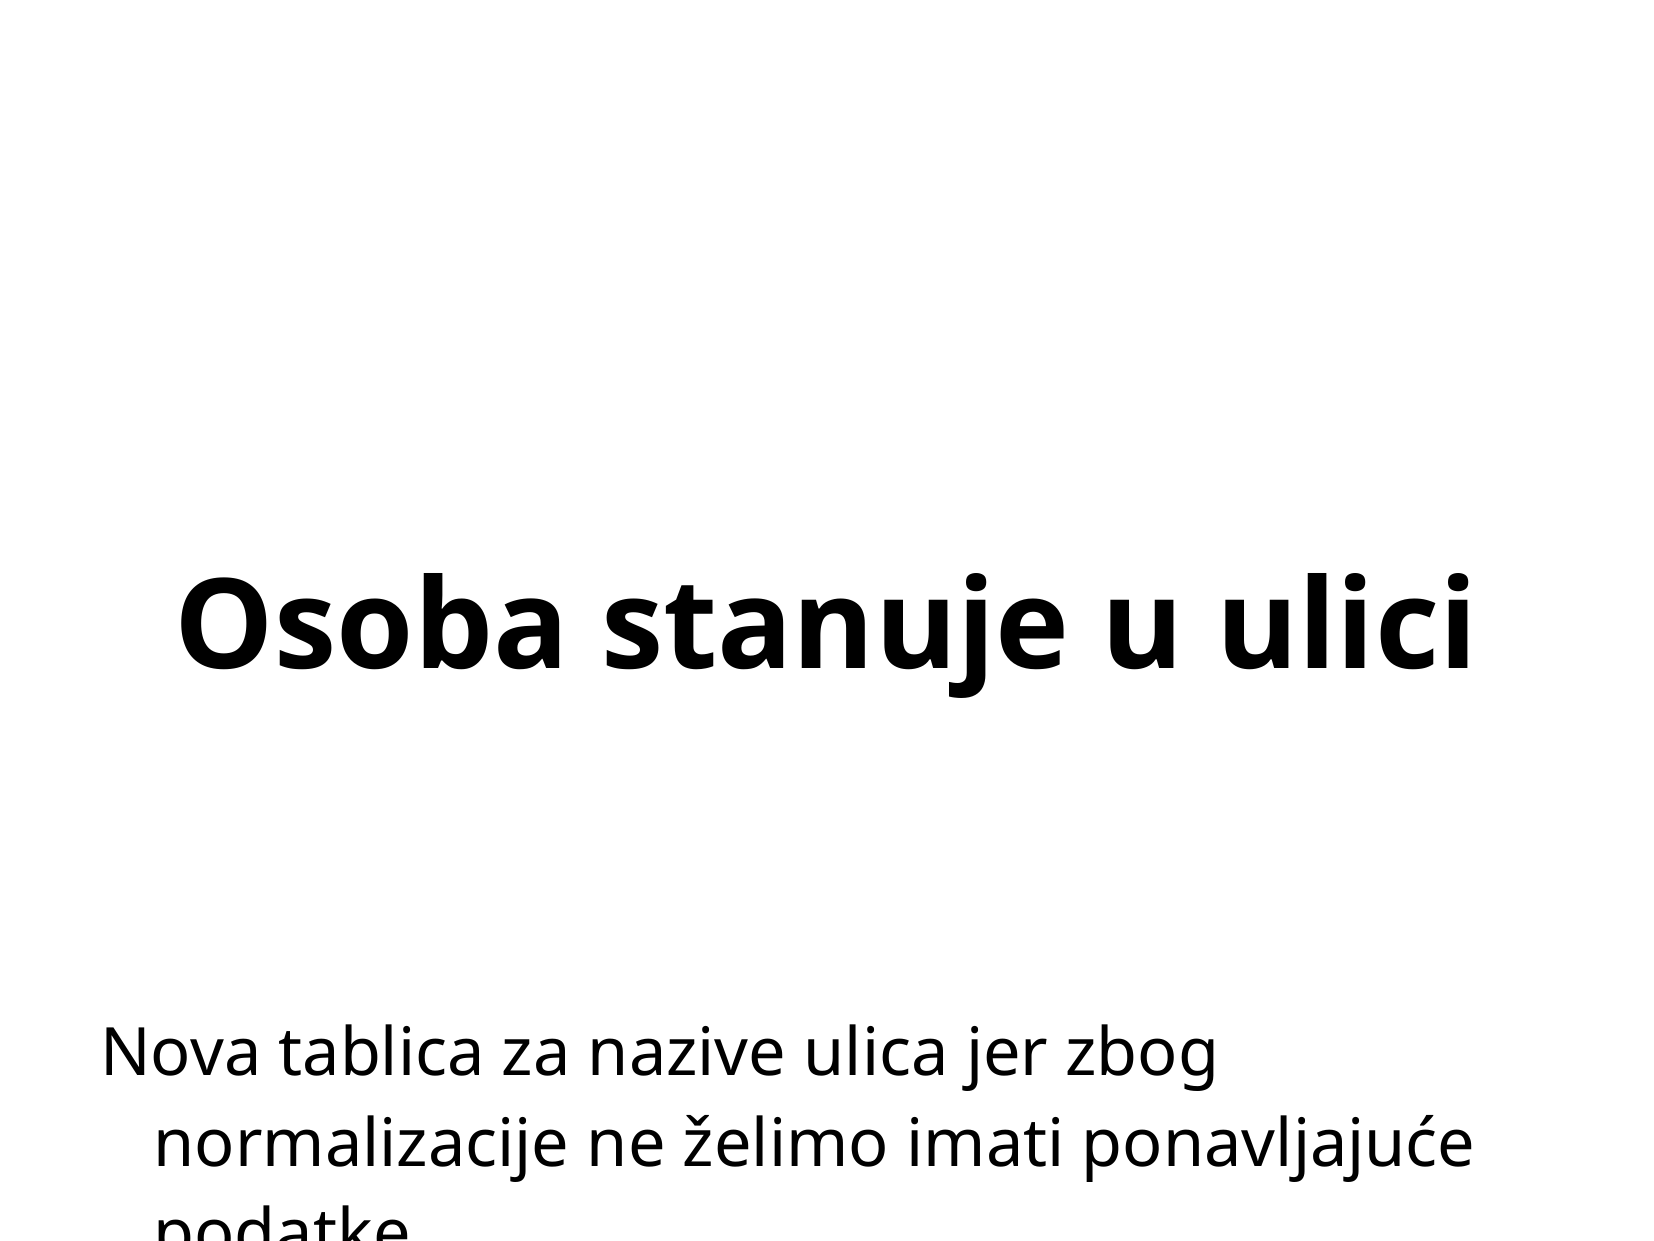

# Osoba stanuje u ulici
Nova tablica za nazive ulica jer zbog normalizacije ne želimo imati ponavljajuće podatke.